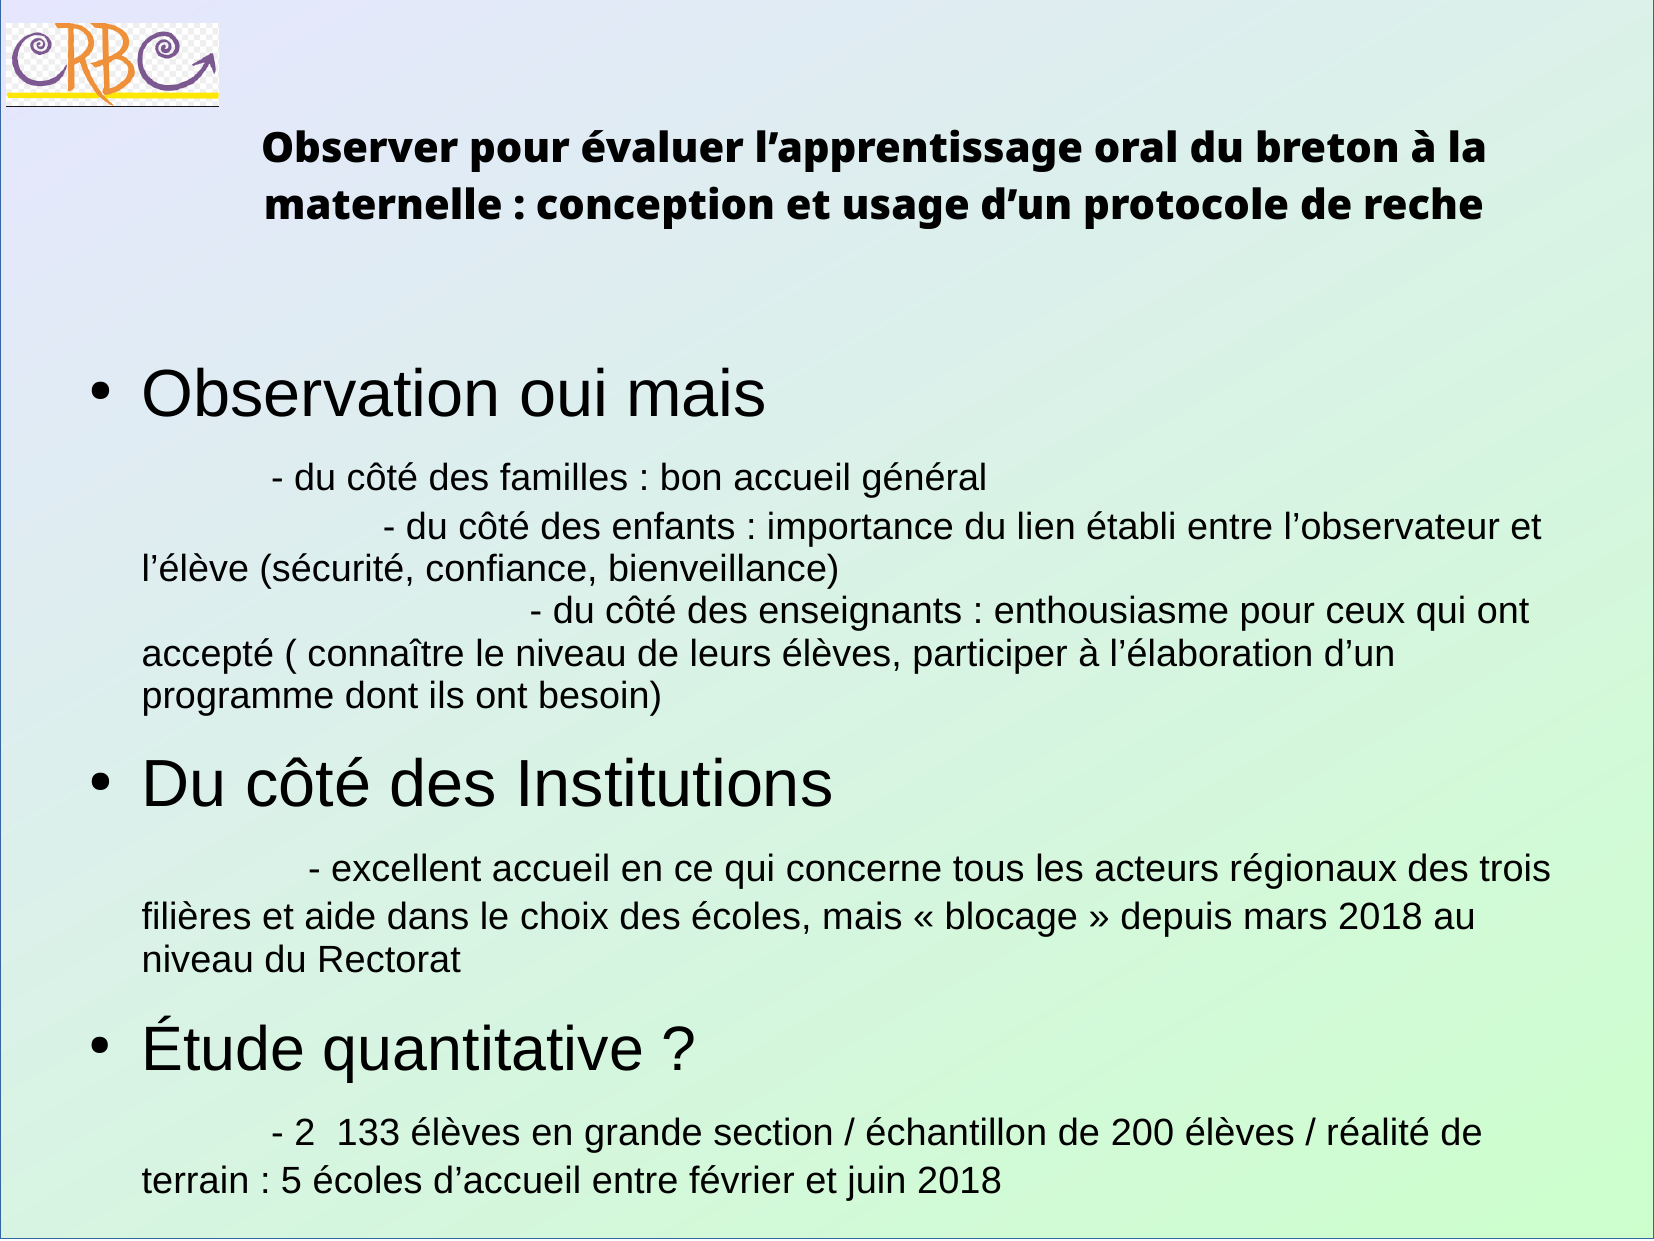

# Observer pour évaluer l’apprentissage oral du breton à la maternelle : conception et usage d’un protocole de reche
Observation oui mais - du côté des familles : bon accueil général - du côté des enfants : importance du lien établi entre l’observateur et l’élève (sécurité, confiance, bienveillance) - du côté des enseignants : enthousiasme pour ceux qui ont accepté ( connaître le niveau de leurs élèves, participer à l’élaboration d’un programme dont ils ont besoin)
Du côté des Institutions - excellent accueil en ce qui concerne tous les acteurs régionaux des trois filières et aide dans le choix des écoles, mais « blocage » depuis mars 2018 au niveau du Rectorat
Étude quantitative ? - 2 133 élèves en grande section / échantillon de 200 élèves / réalité de terrain : 5 écoles d’accueil entre février et juin 2018